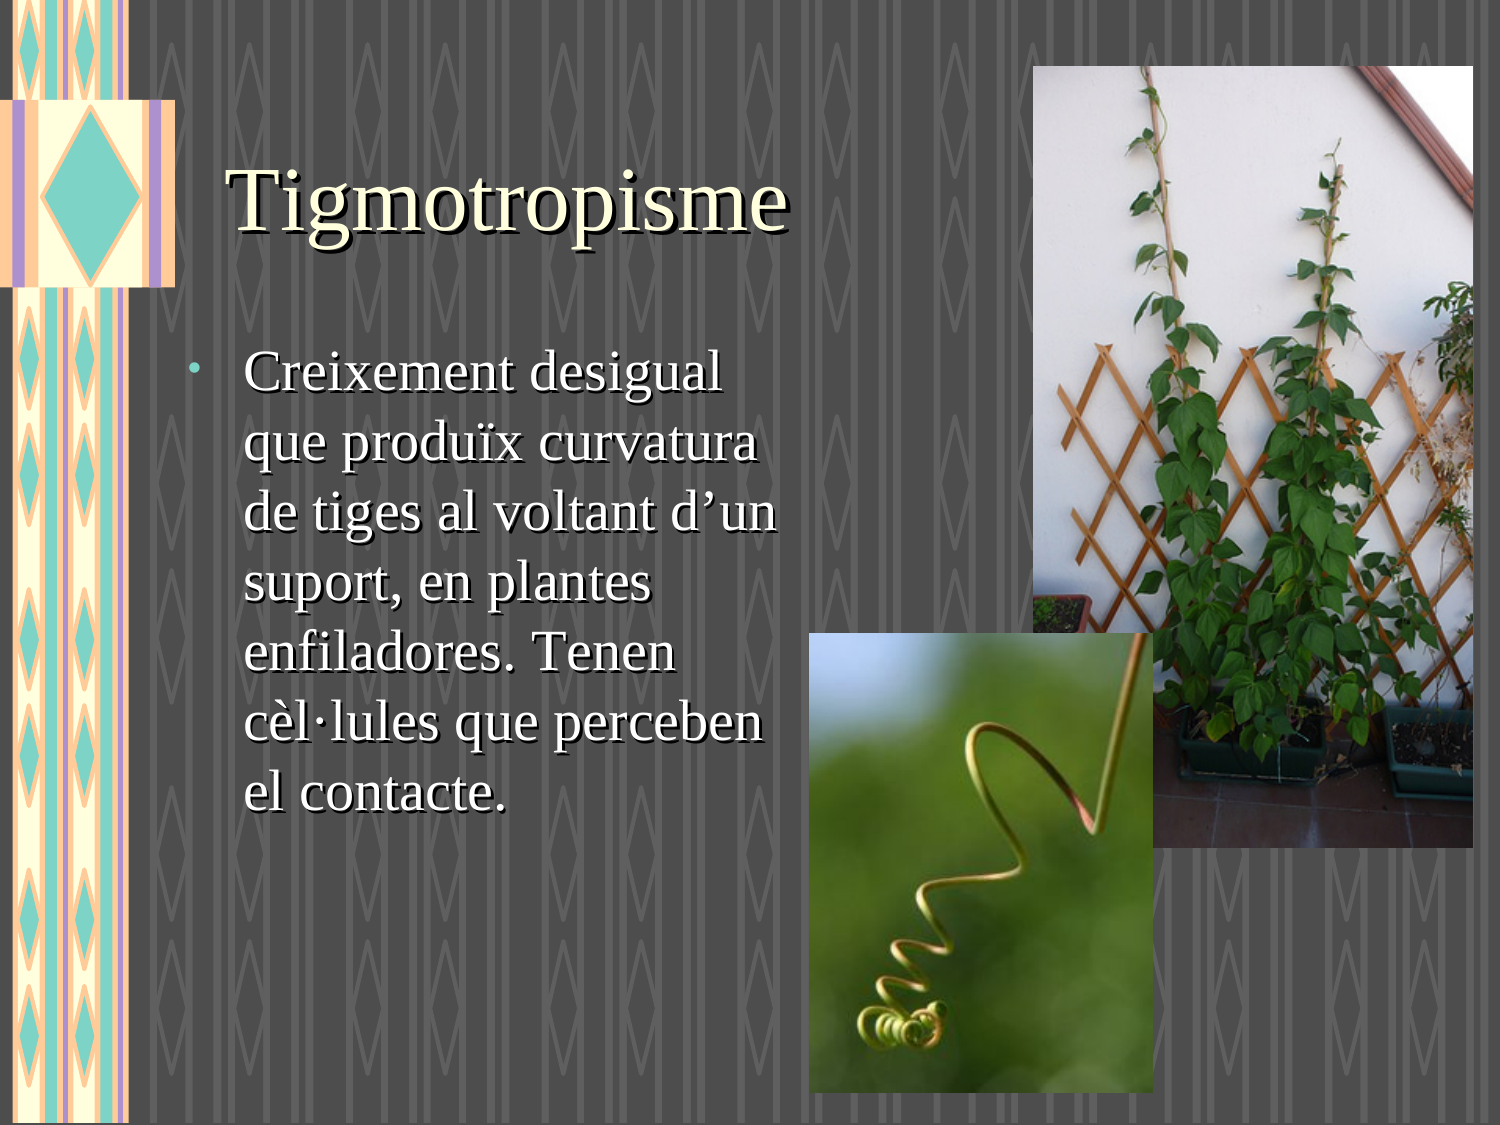

# Tigmotropisme
Creixement desigual que produïx curvatura de tiges al voltant d’un suport, en plantes enfiladores. Tenen cèl·lules que perceben el contacte.